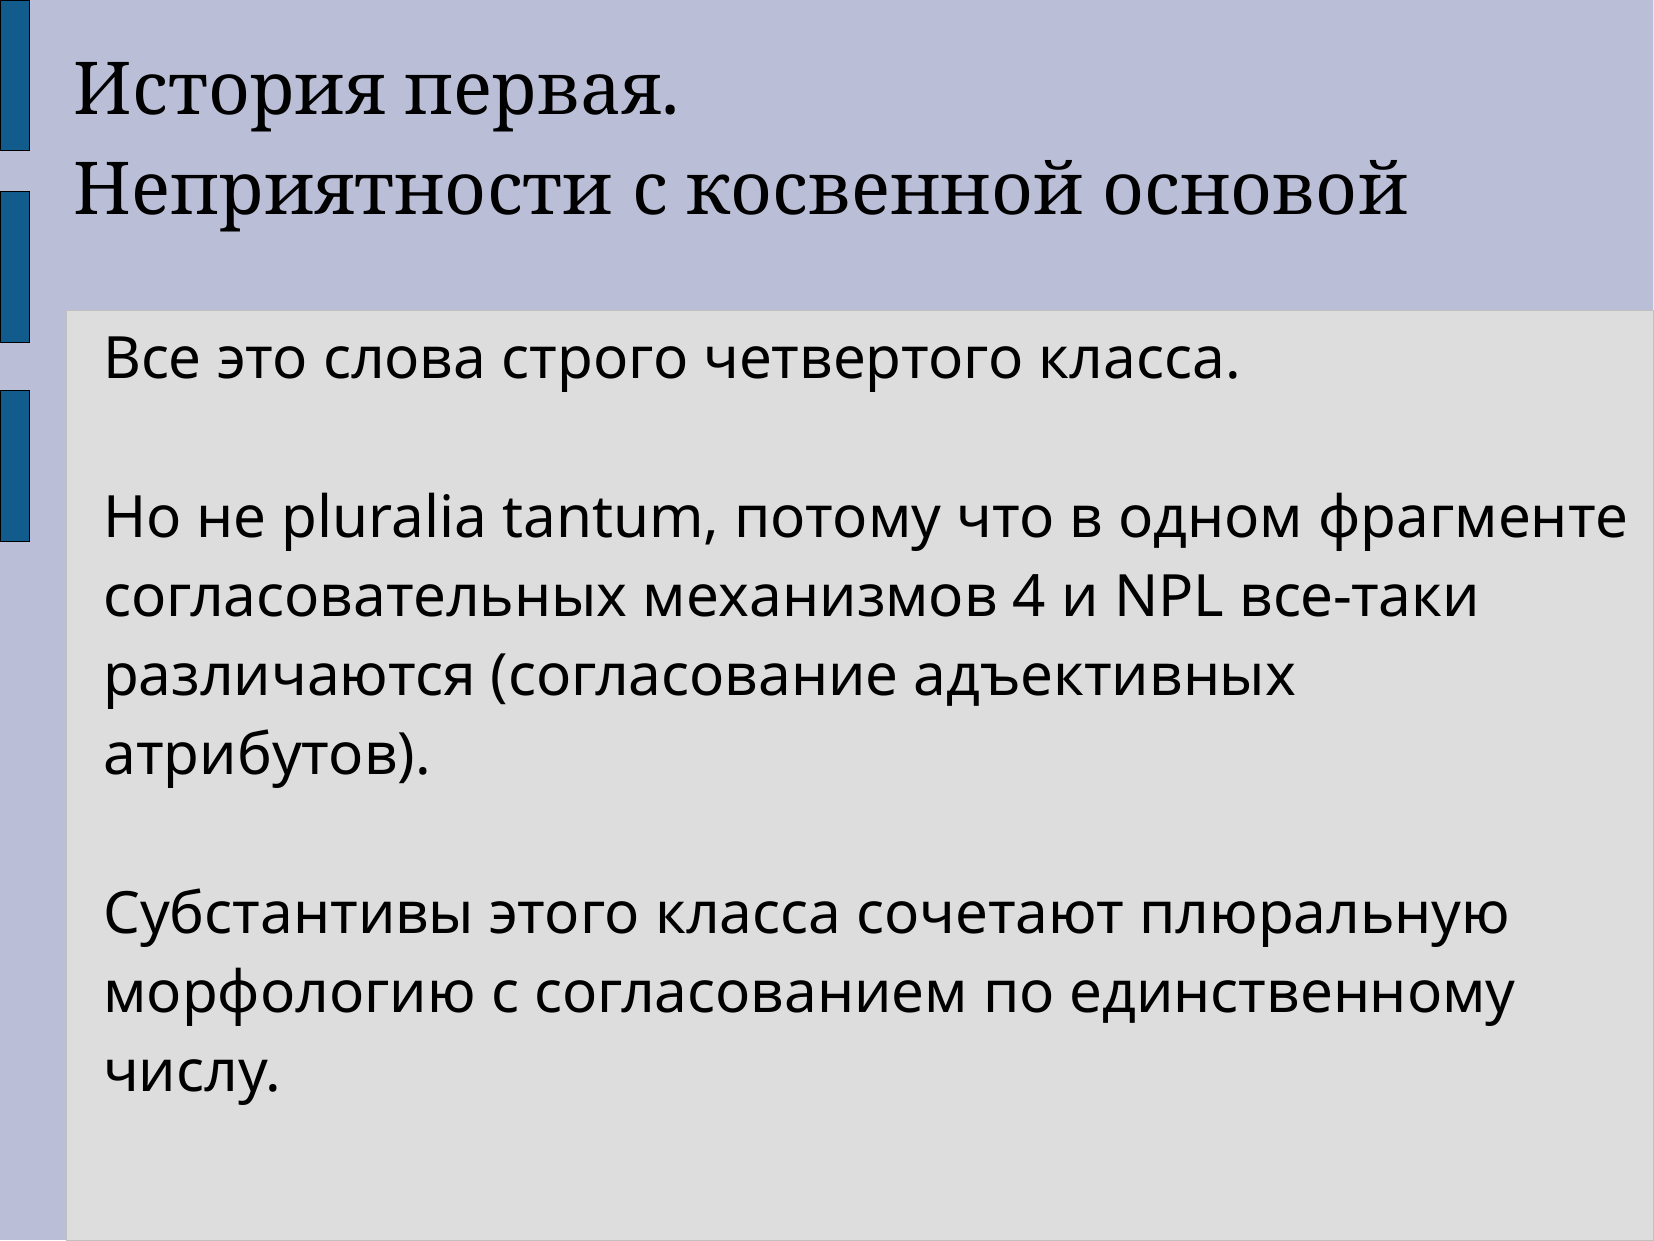

История первая.
Неприятности с косвенной основой
Все это слова строго четвертого класса.
Но не pluralia tantum, потому что в одном фрагменте согласовательных механизмов 4 и NPL все-таки различаются (согласование адъективных атрибутов).
Субстантивы этого класса сочетают плюральную морфологию с согласованием по единственному числу.